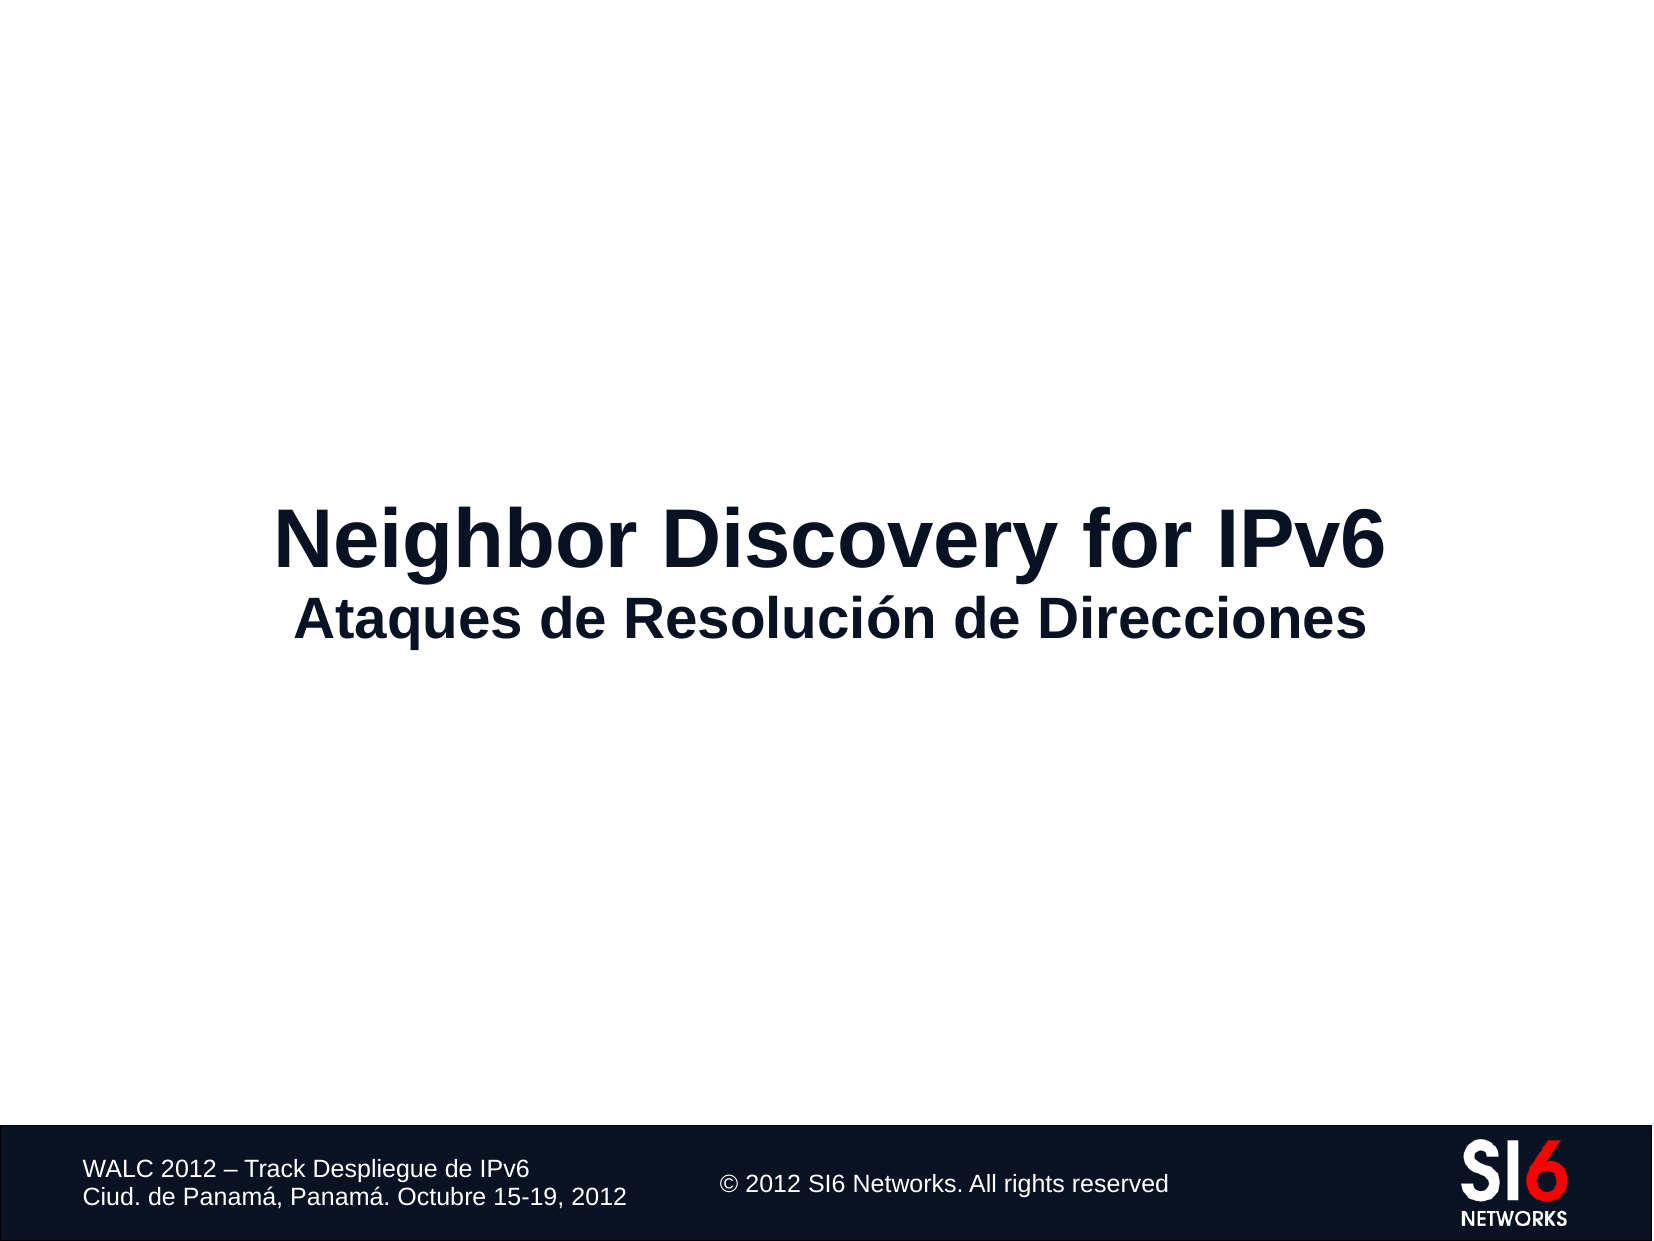

# Neighbor Discovery for IPv6 Ataques de Resolución de Direcciones
46